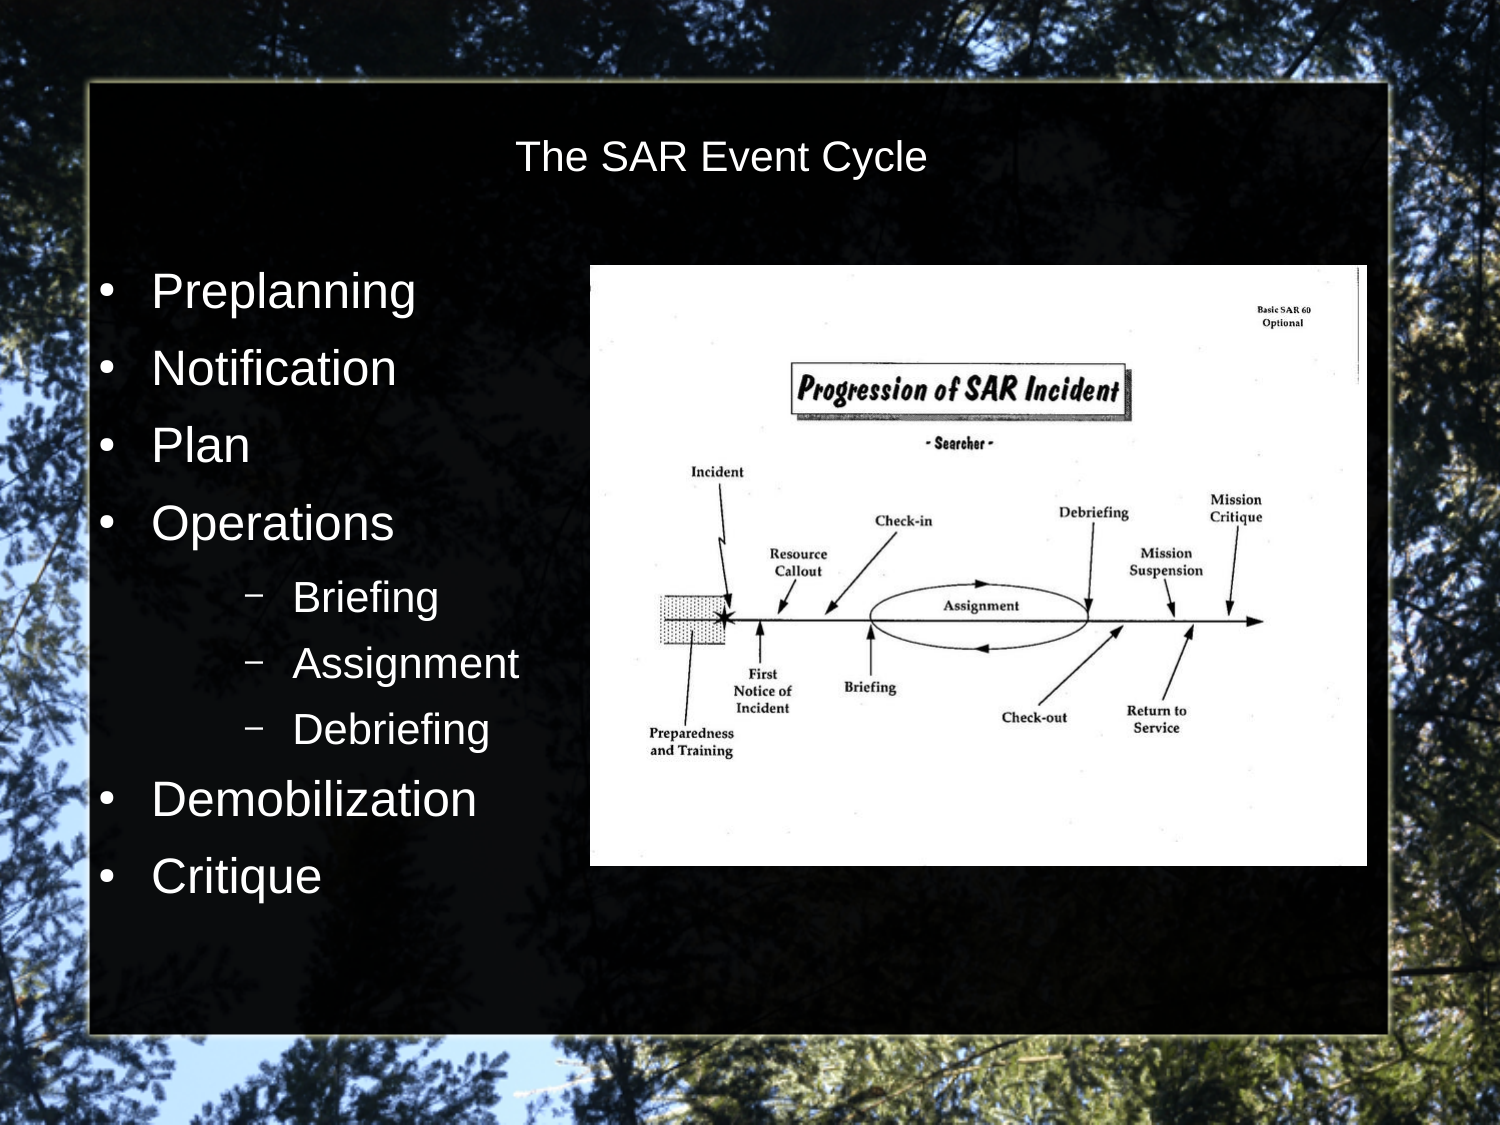

# The SAR Event Cycle
Preplanning
Notification
Plan
Operations
Briefing
Assignment
Debriefing
Demobilization
Critique